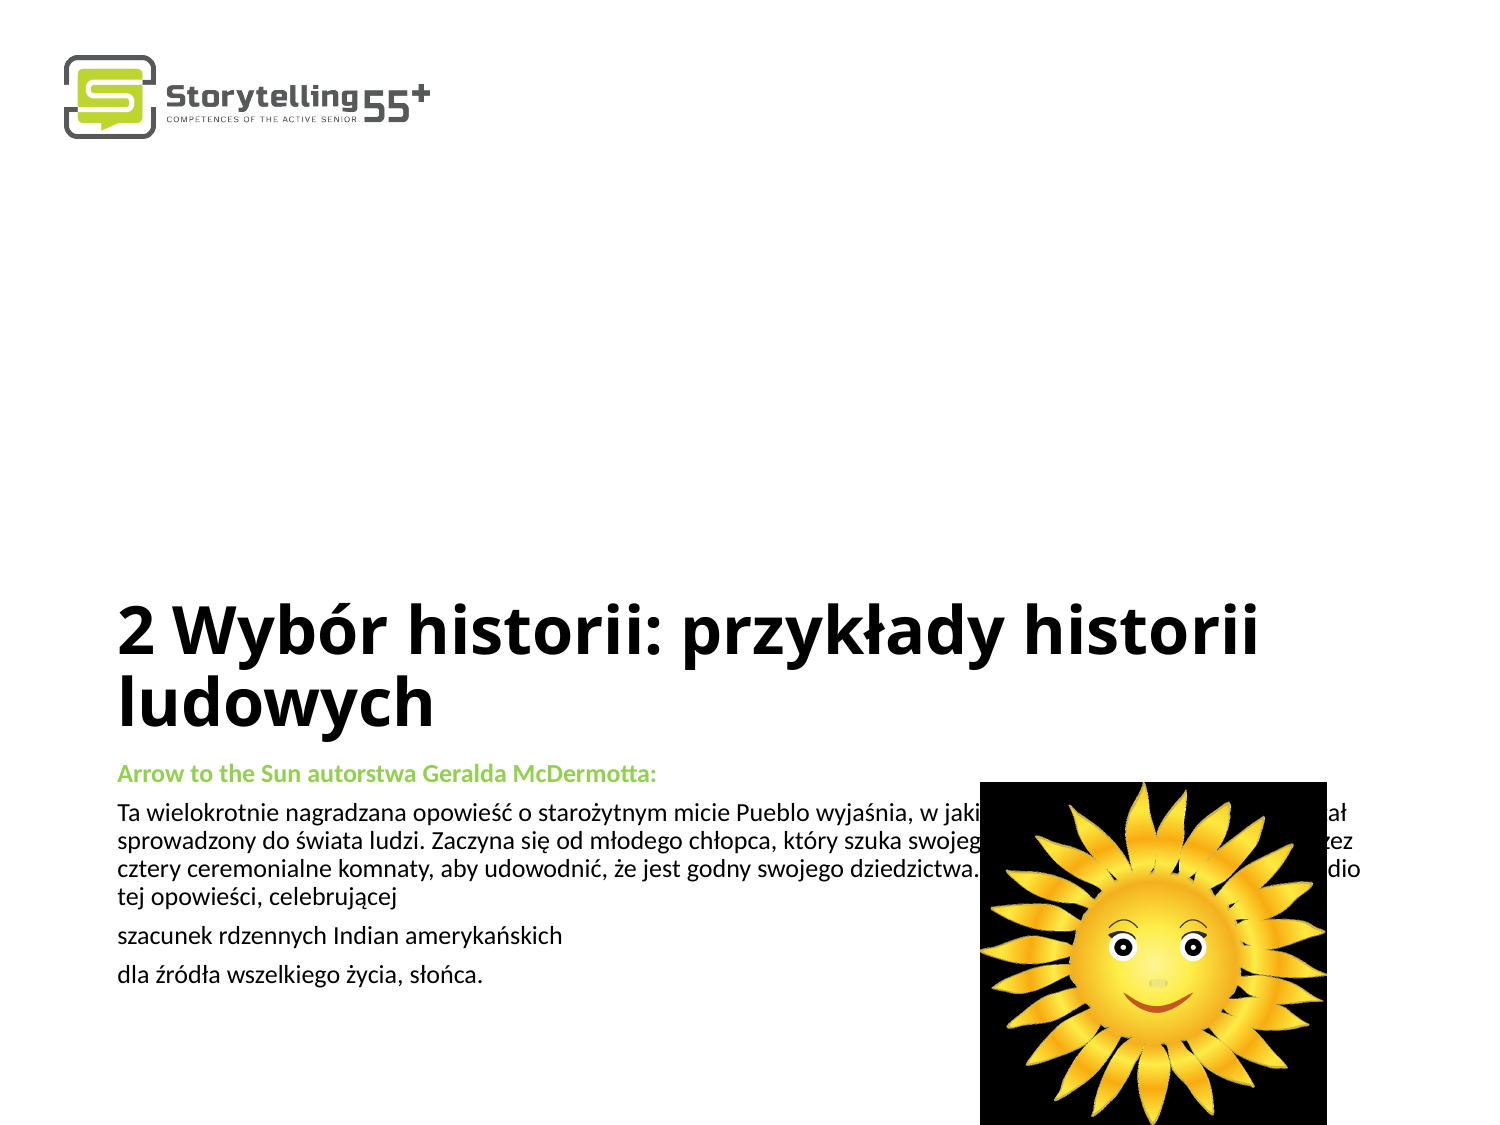

# 2 Wybór historii: przykłady historii ludowych
Arrow to the Sun autorstwa Geralda McDermotta:
Ta wielokrotnie nagradzana opowieść o starożytnym micie Pueblo wyjaśnia, w jaki sposób duch Władcy Słońca został sprowadzony do świata ludzi. Zaczyna się od młodego chłopca, który szuka swojego ojca, a następnie podróżuje przez cztery ceremonialne komnaty, aby udowodnić, że jest godny swojego dziedzictwa. Dzieci mogą słuchać nagrania audio tej opowieści, celebrującej
szacunek rdzennych Indian amerykańskich
dla źródła wszelkiego życia, słońca.